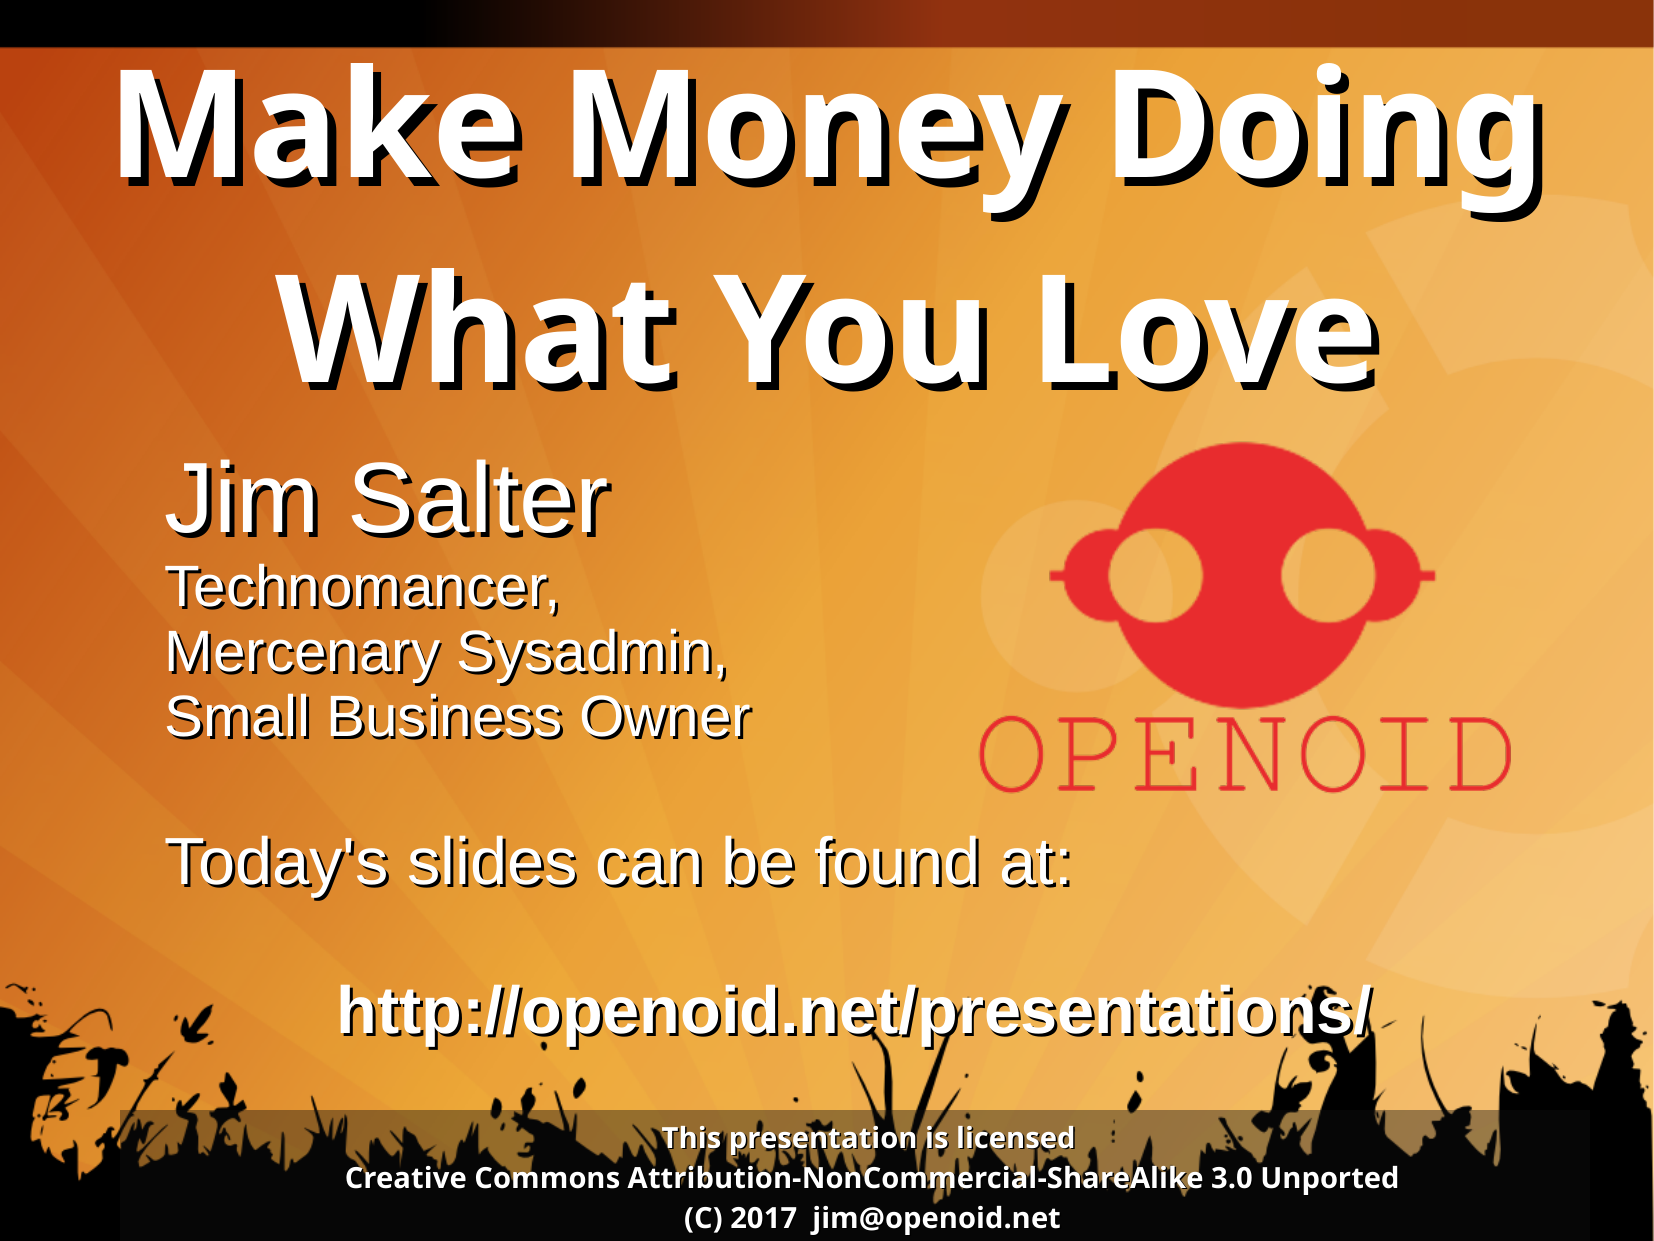

# Make Money Doing What You Love
Jim Salter
Technomancer,
Mercenary Sysadmin,
Small Business Owner
Today's slides can be found at:
http://openoid.net/presentations/
This presentation is licensed Creative Commons Attribution-NonCommercial-ShareAlike 3.0 Unported
(C) 2017 jim@openoid.net